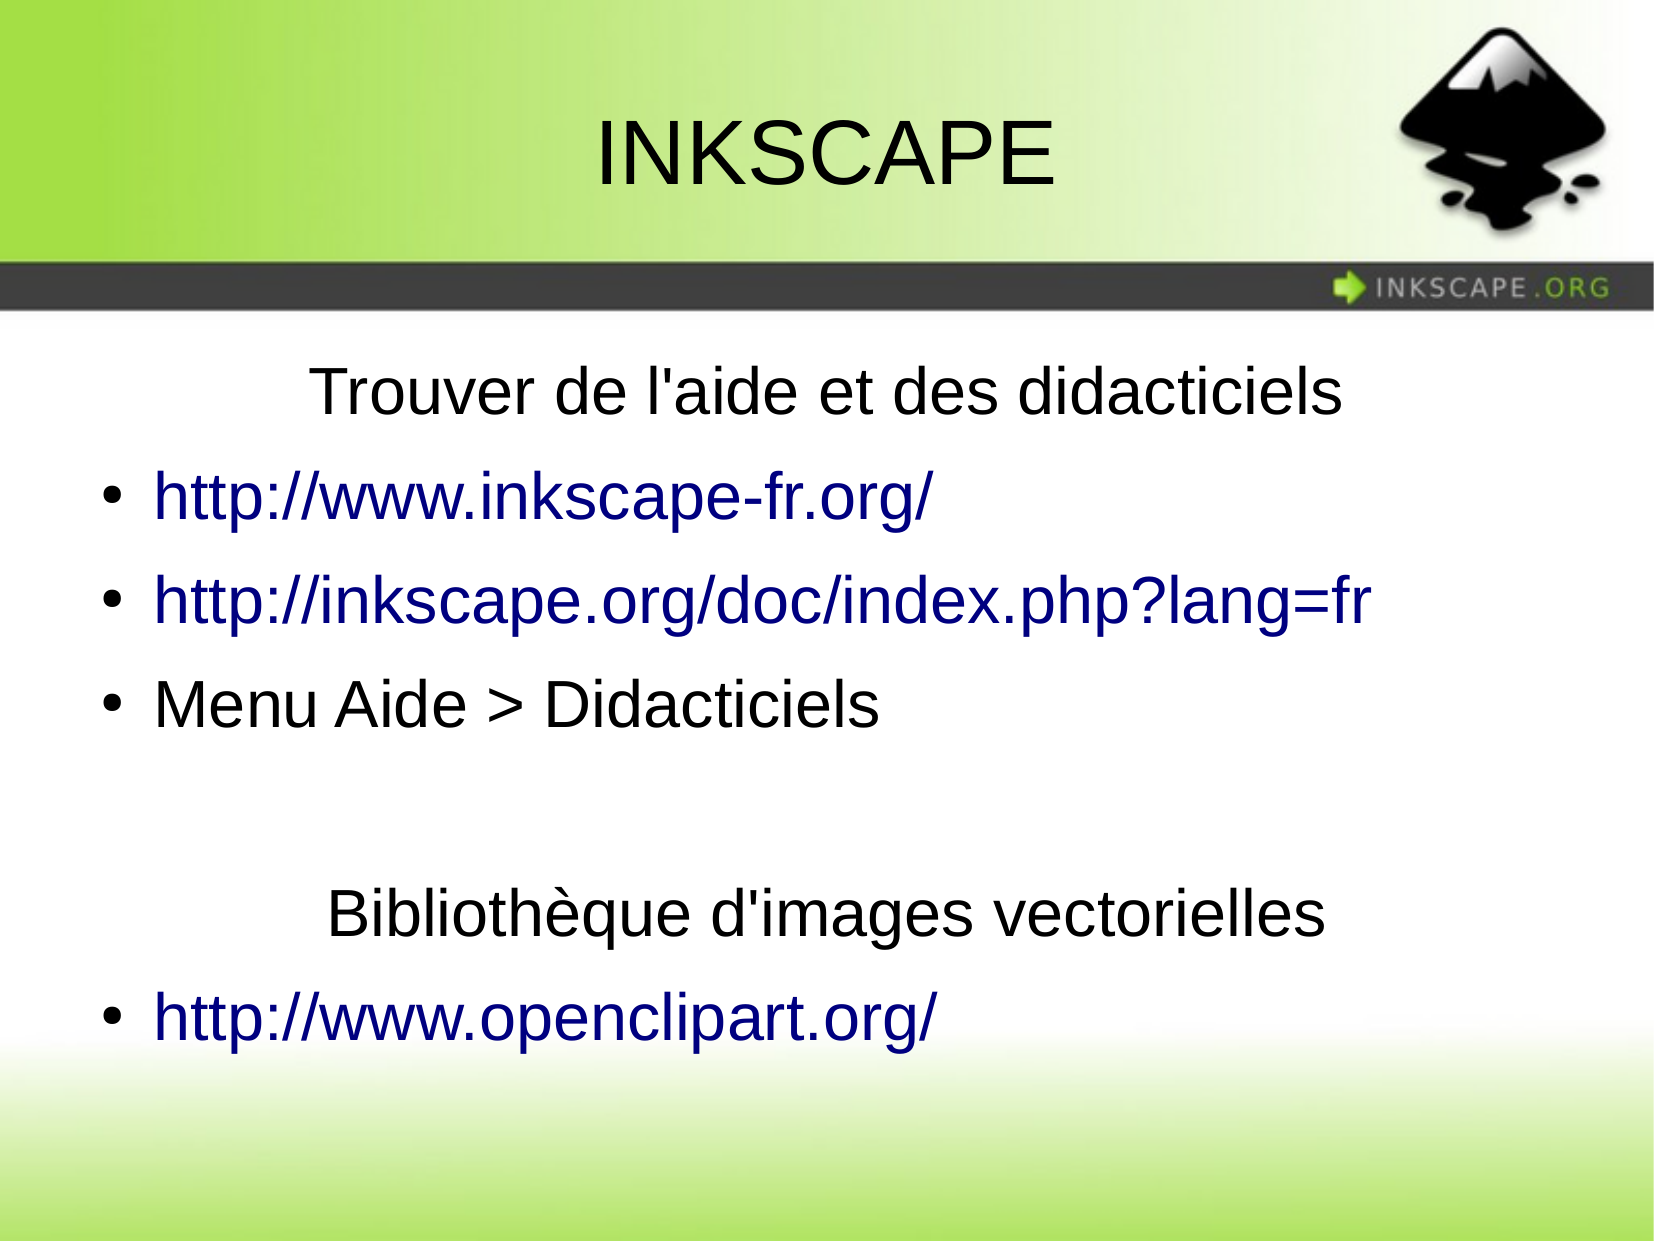

# INKSCAPE
Trouver de l'aide et des didacticiels
http://www.inkscape-fr.org/
http://inkscape.org/doc/index.php?lang=fr
Menu Aide > Didacticiels
Bibliothèque d'images vectorielles
http://www.openclipart.org/